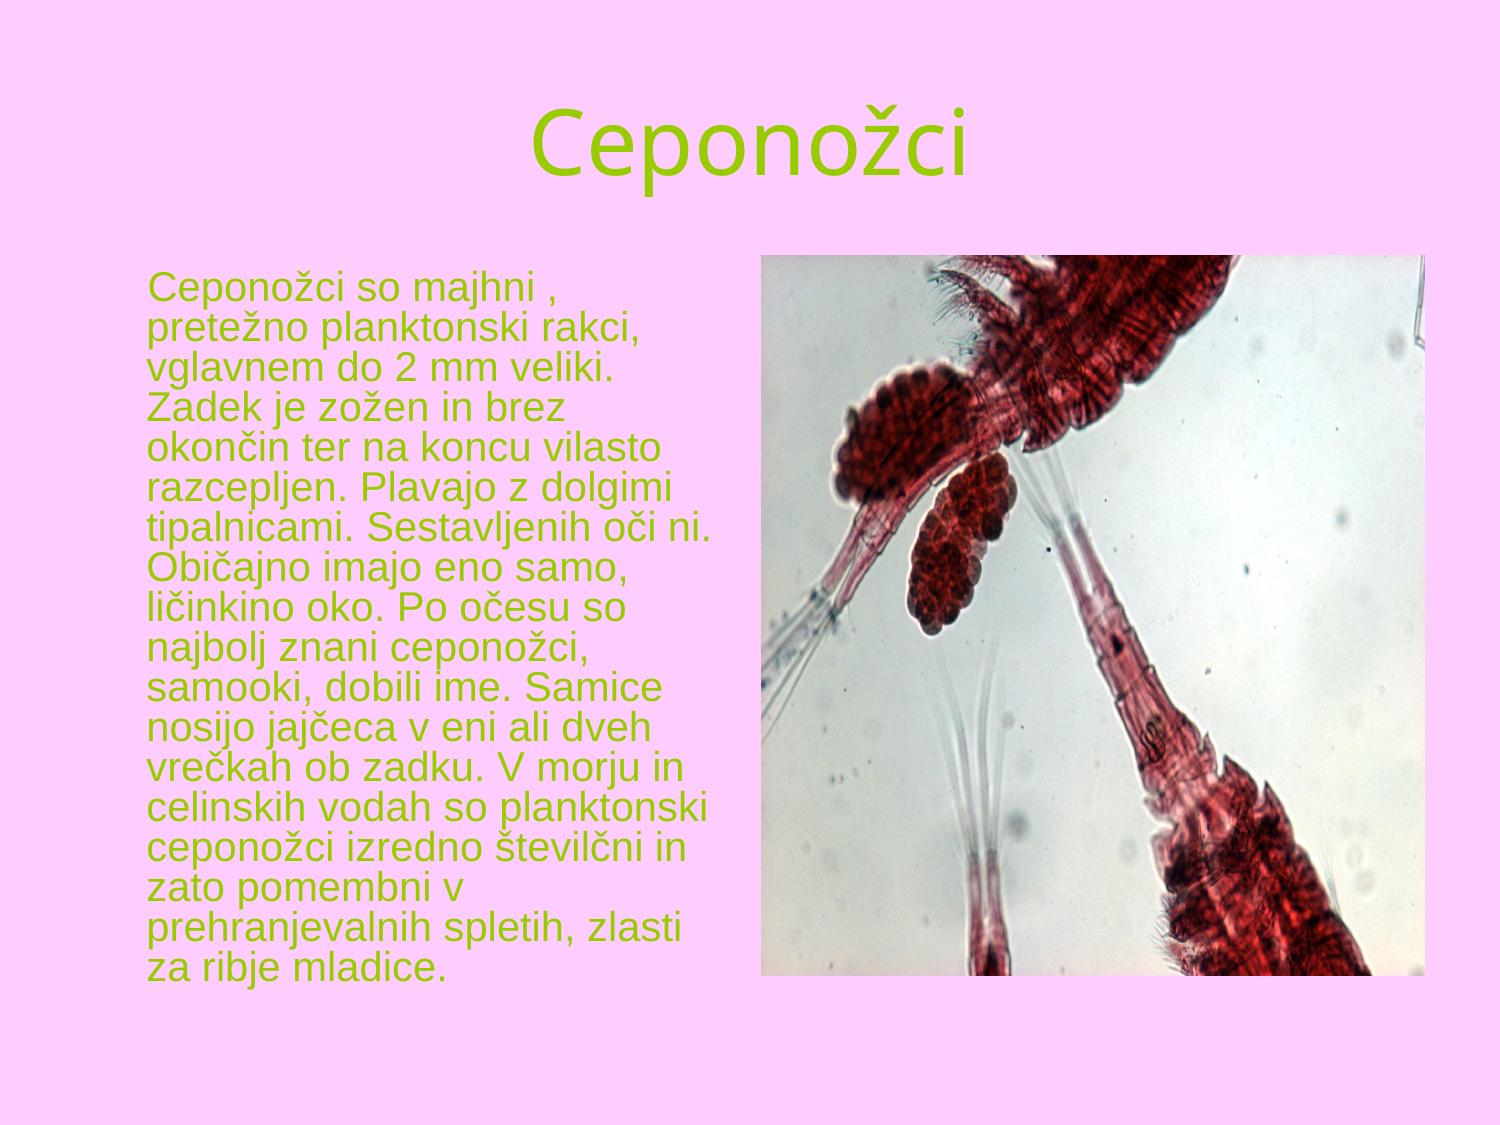

# Ceponožci
 Ceponožci so majhni , pretežno planktonski rakci, vglavnem do 2 mm veliki. Zadek je zožen in brez okončin ter na koncu vilasto razcepljen. Plavajo z dolgimi tipalnicami. Sestavljenih oči ni. Običajno imajo eno samo, ličinkino oko. Po očesu so najbolj znani ceponožci, samooki, dobili ime. Samice nosijo jajčeca v eni ali dveh vrečkah ob zadku. V morju in celinskih vodah so planktonski ceponožci izredno številčni in zato pomembni v prehranjevalnih spletih, zlasti za ribje mladice.